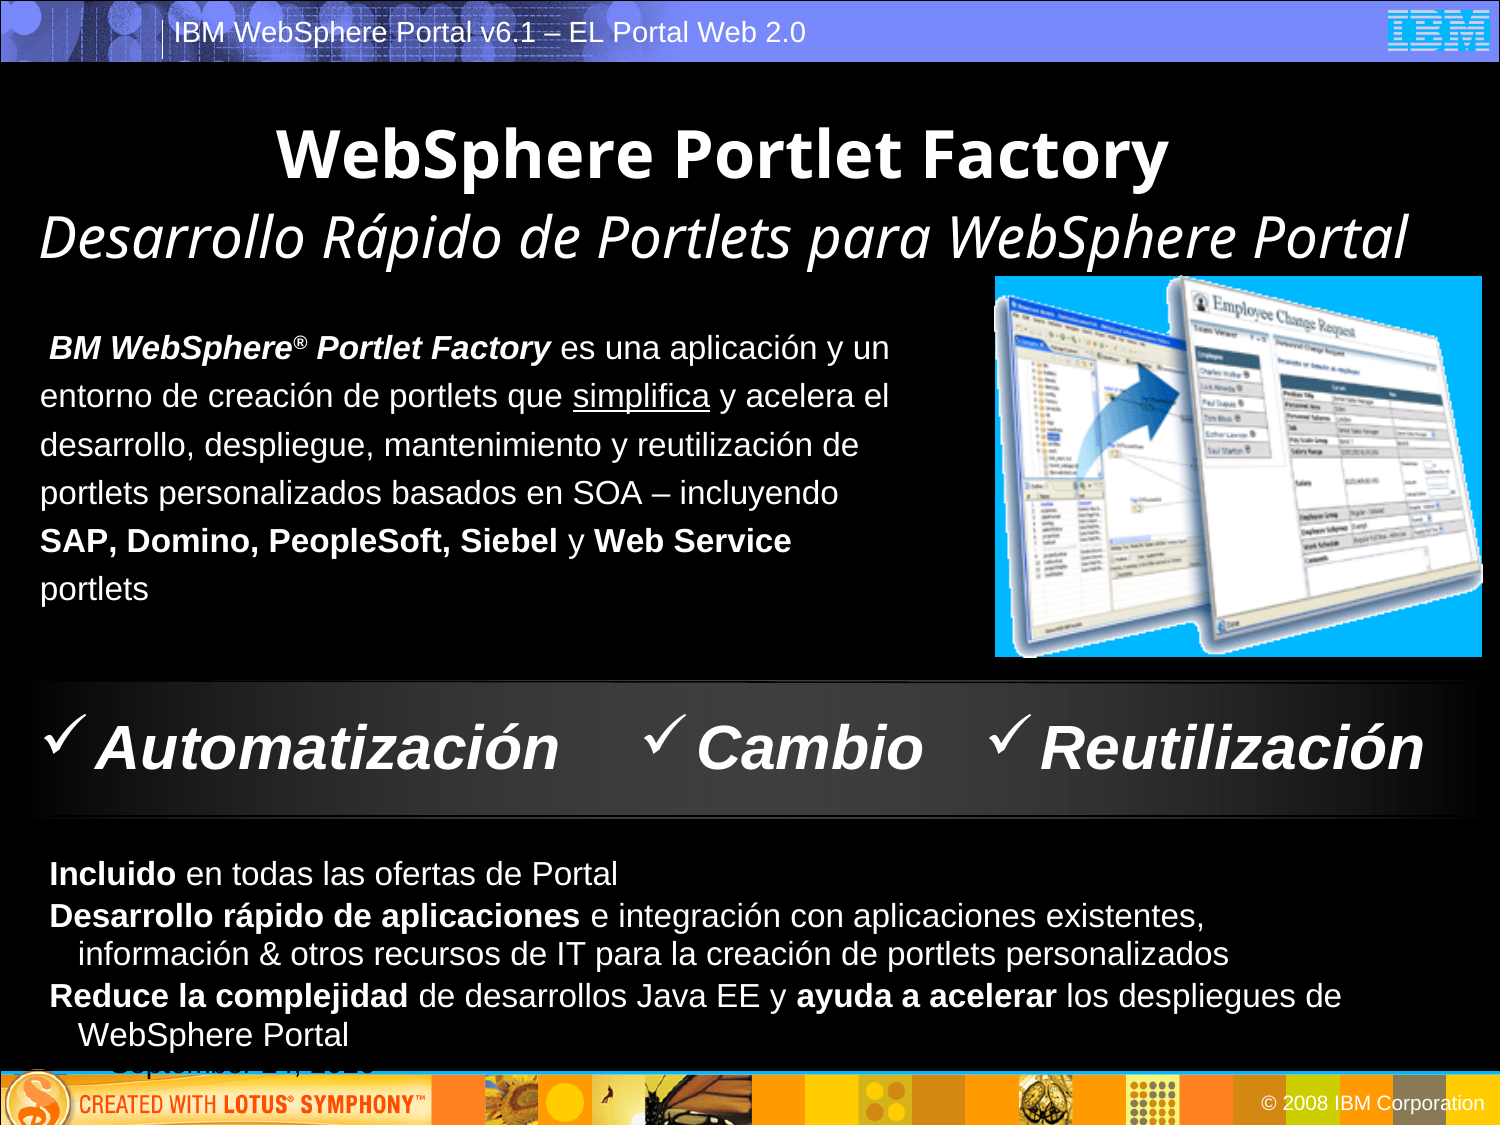

WebSphere Portlet Factory
Desarrollo Rápido de Portlets para WebSphere Portal
IBM WebSphere® Portlet Factory es una aplicación y un entorno de creación de portlets que simplifica y acelera el desarrollo, despliegue, mantenimiento y reutilización de portlets personalizados basados en SOA – incluyendo SAP, Domino, PeopleSoft, Siebel y Web Service portlets
Automatización
Cambio
Reutilización
Incluido en todas las ofertas de Portal
Desarrollo rápido de aplicaciones e integración con aplicaciones existentes, información & otros recursos de IT para la creación de portlets personalizados
Reduce la complejidad de desarrollos Java EE y ayuda a acelerar los despliegues de WebSphere Portal